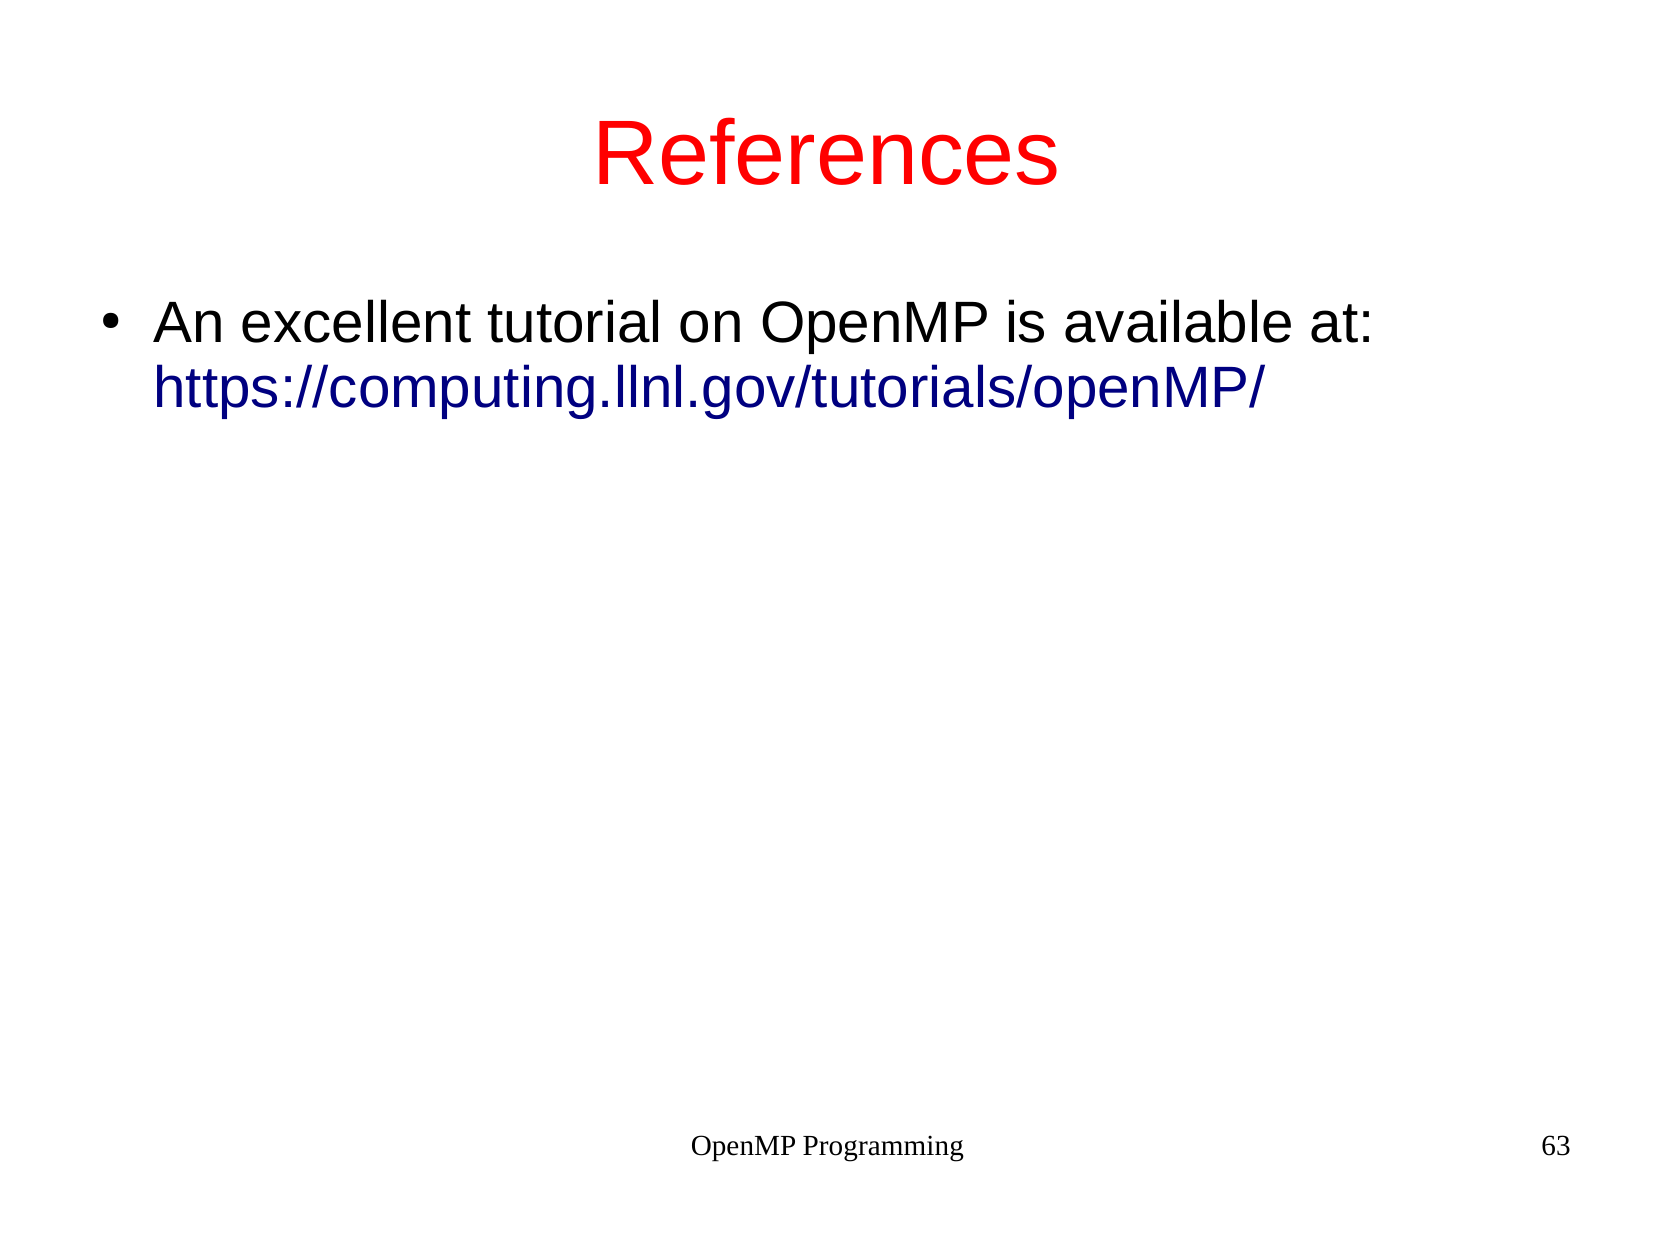

# References
An excellent tutorial on OpenMP is available at: https://computing.llnl.gov/tutorials/openMP/
OpenMP Programming
63